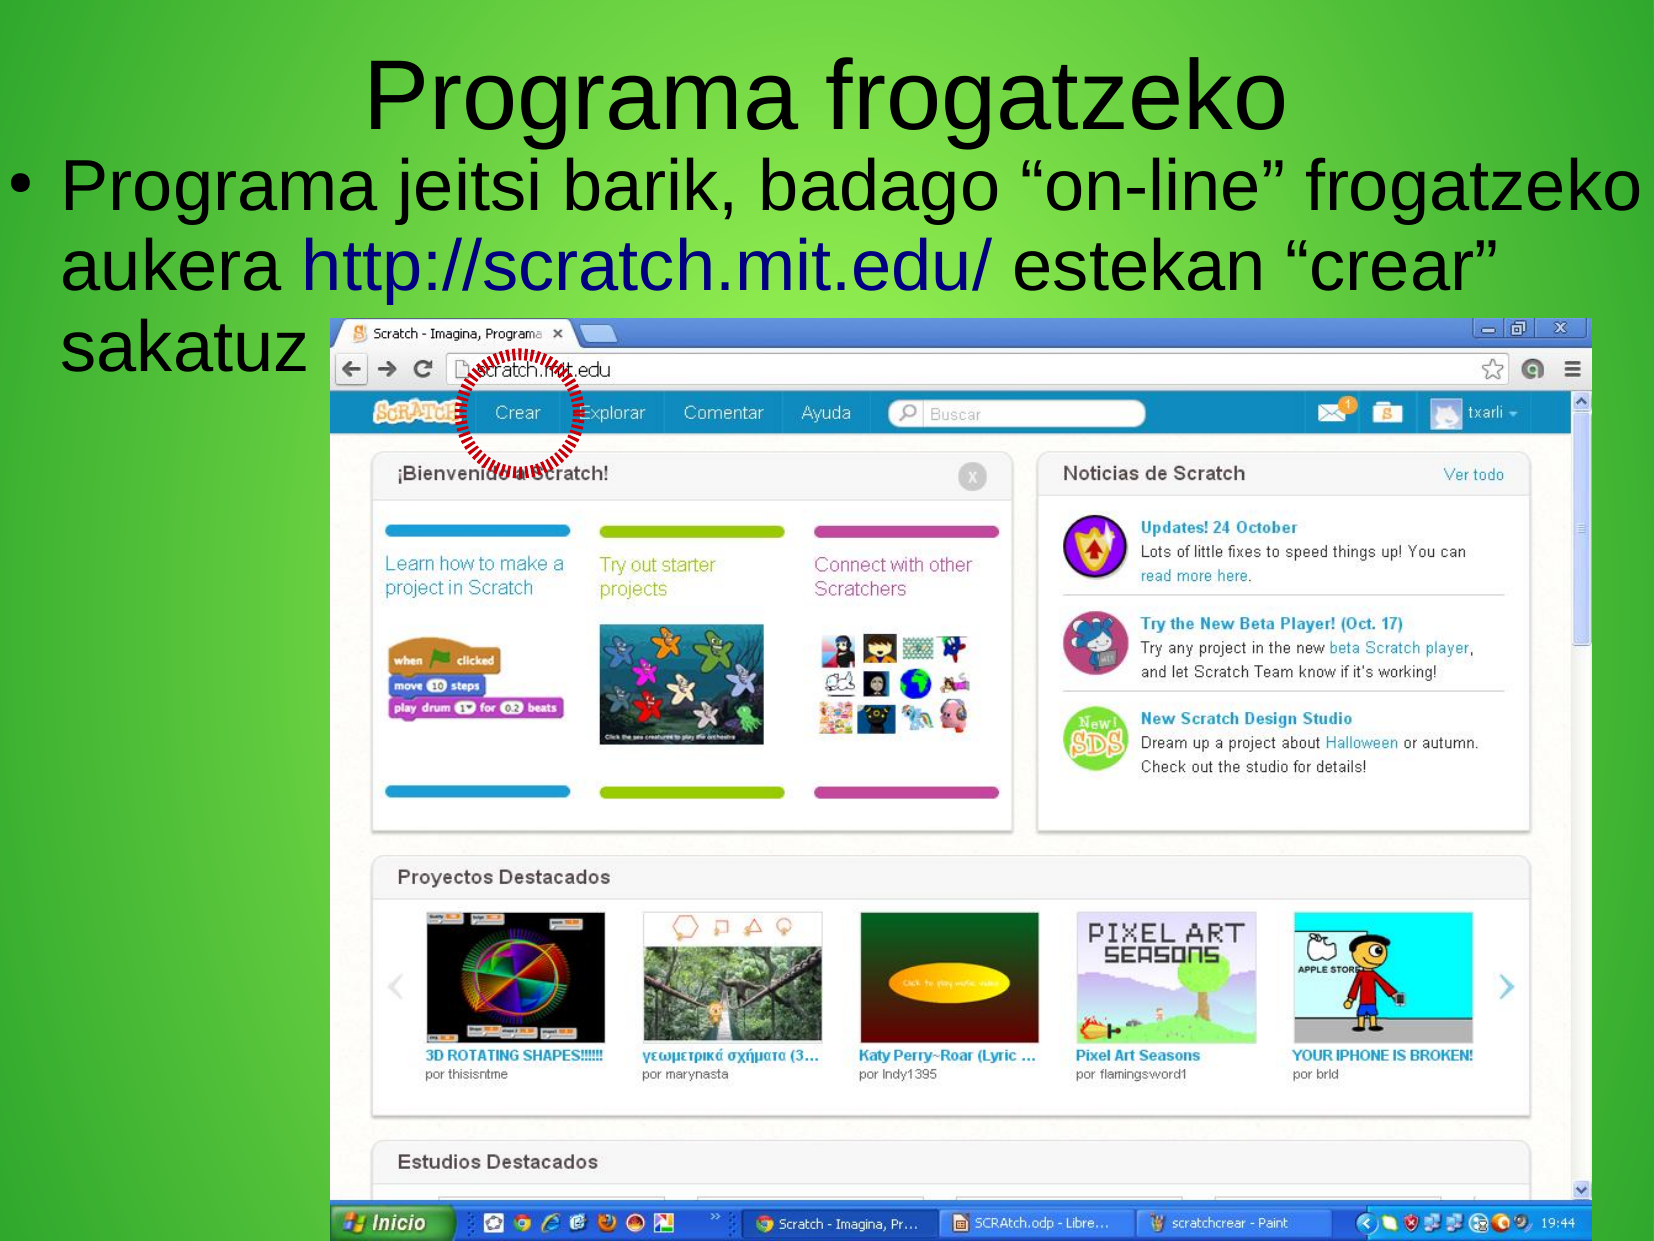

# Programa frogatzeko
Programa jeitsi barik, badago “on-line” frogatzeko aukera http://scratch.mit.edu/ estekan “crear” sakatuz